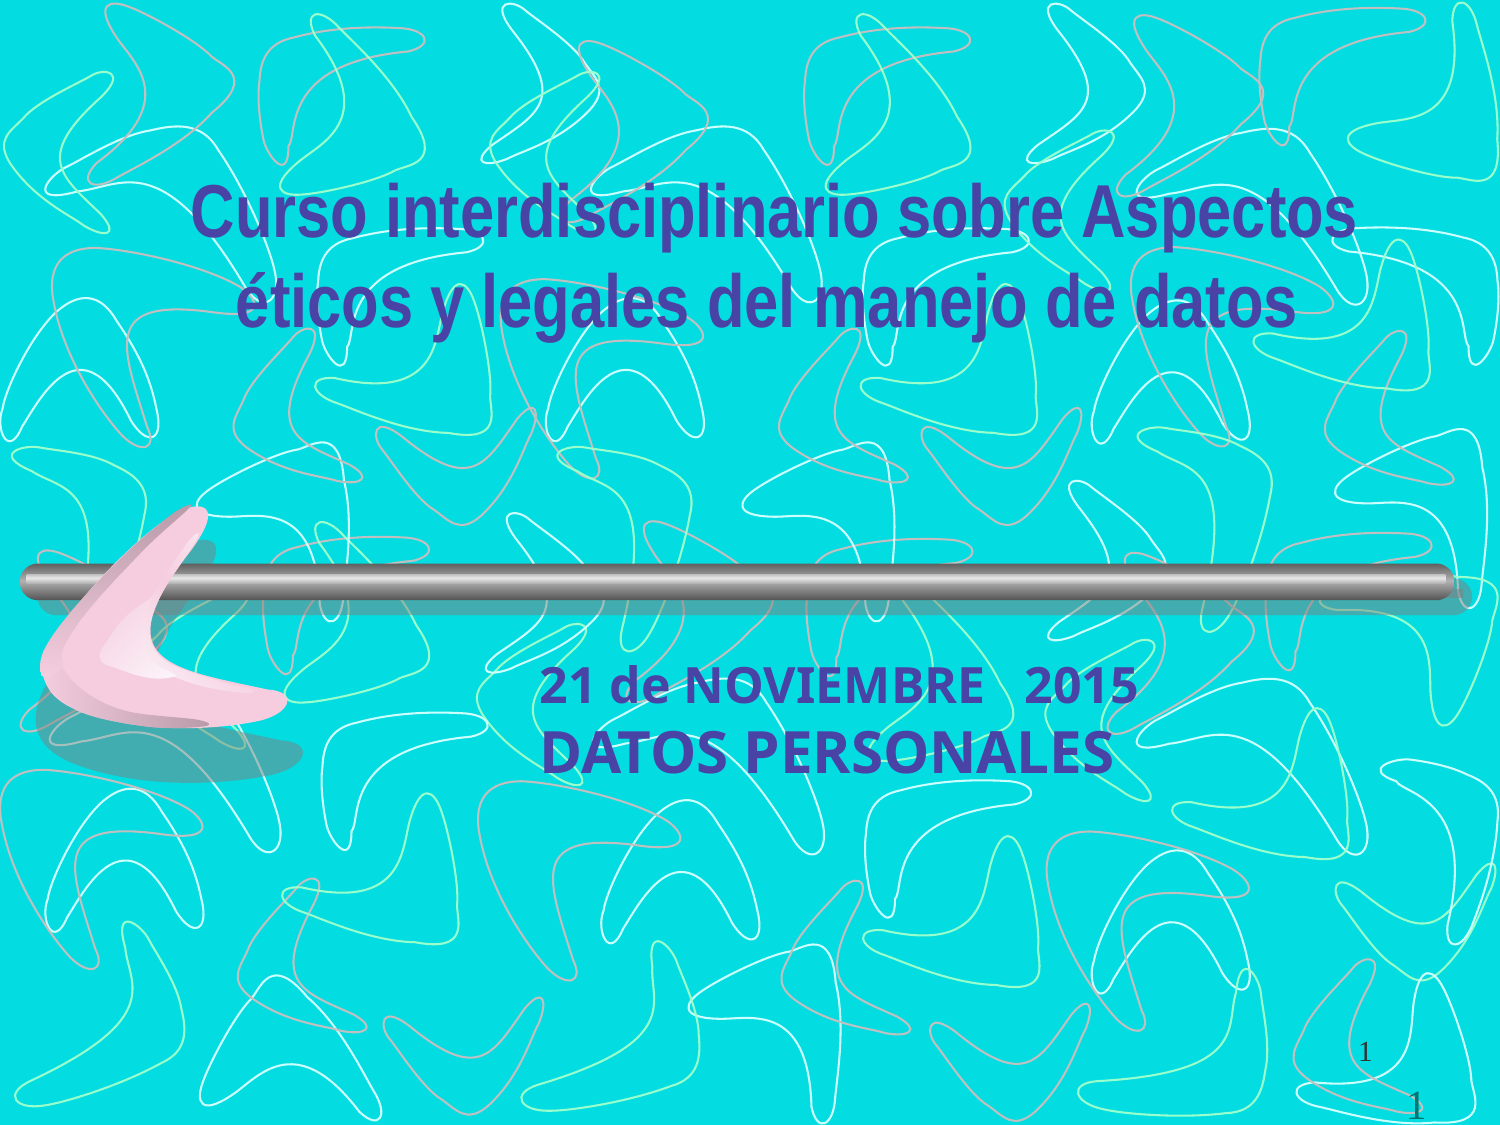

Curso interdisciplinario sobre Aspectos éticos y legales del manejo de datos
# 21 de NOVIEMBRE 2015 DATOS PERSONALES
1